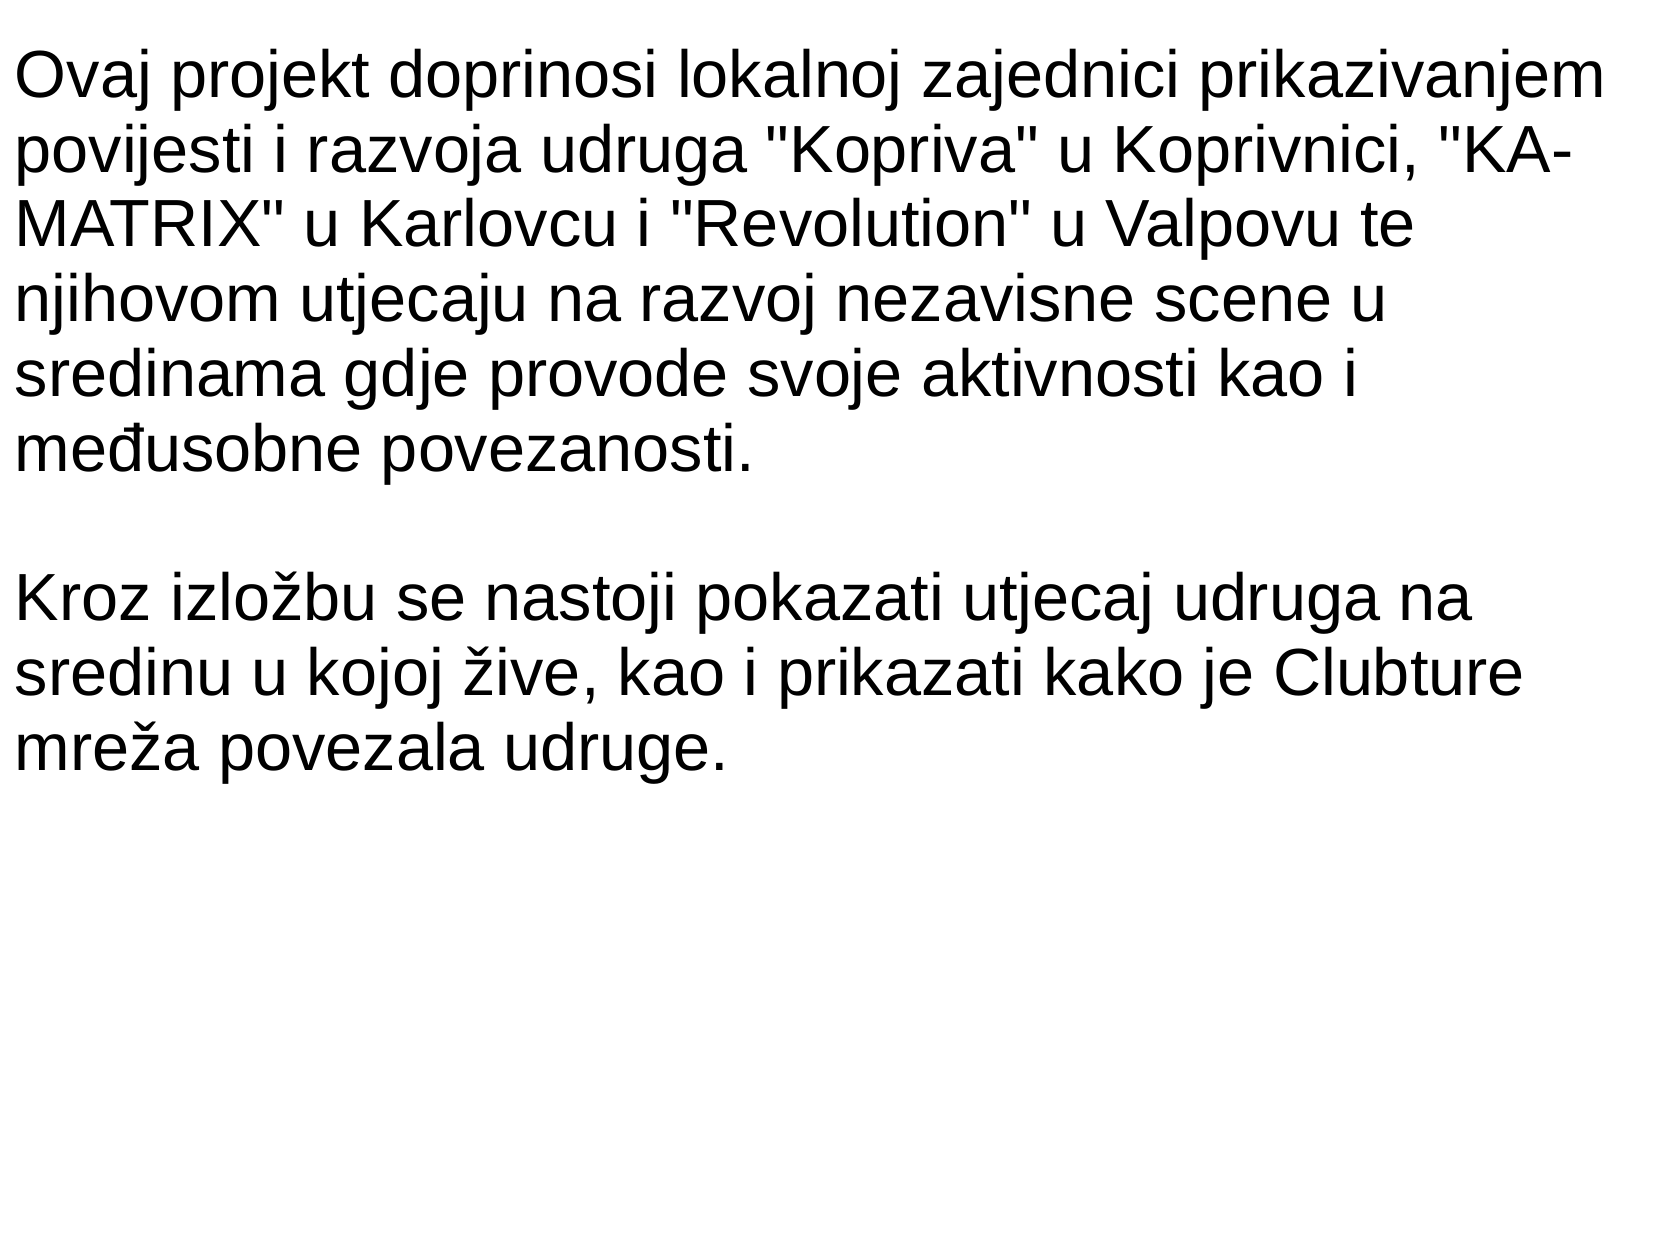

Ovaj projekt doprinosi lokalnoj zajednici prikazivanjem povijesti i razvoja udruga "Kopriva" u Koprivnici, "KA-MATRIX" u Karlovcu i "Revolution" u Valpovu te njihovom utjecaju na razvoj nezavisne scene u sredinama gdje provode svoje aktivnosti kao i međusobne povezanosti.
Kroz izložbu se nastoji pokazati utjecaj udruga na sredinu u kojoj žive, kao i prikazati kako je Clubture mreža povezala udruge.